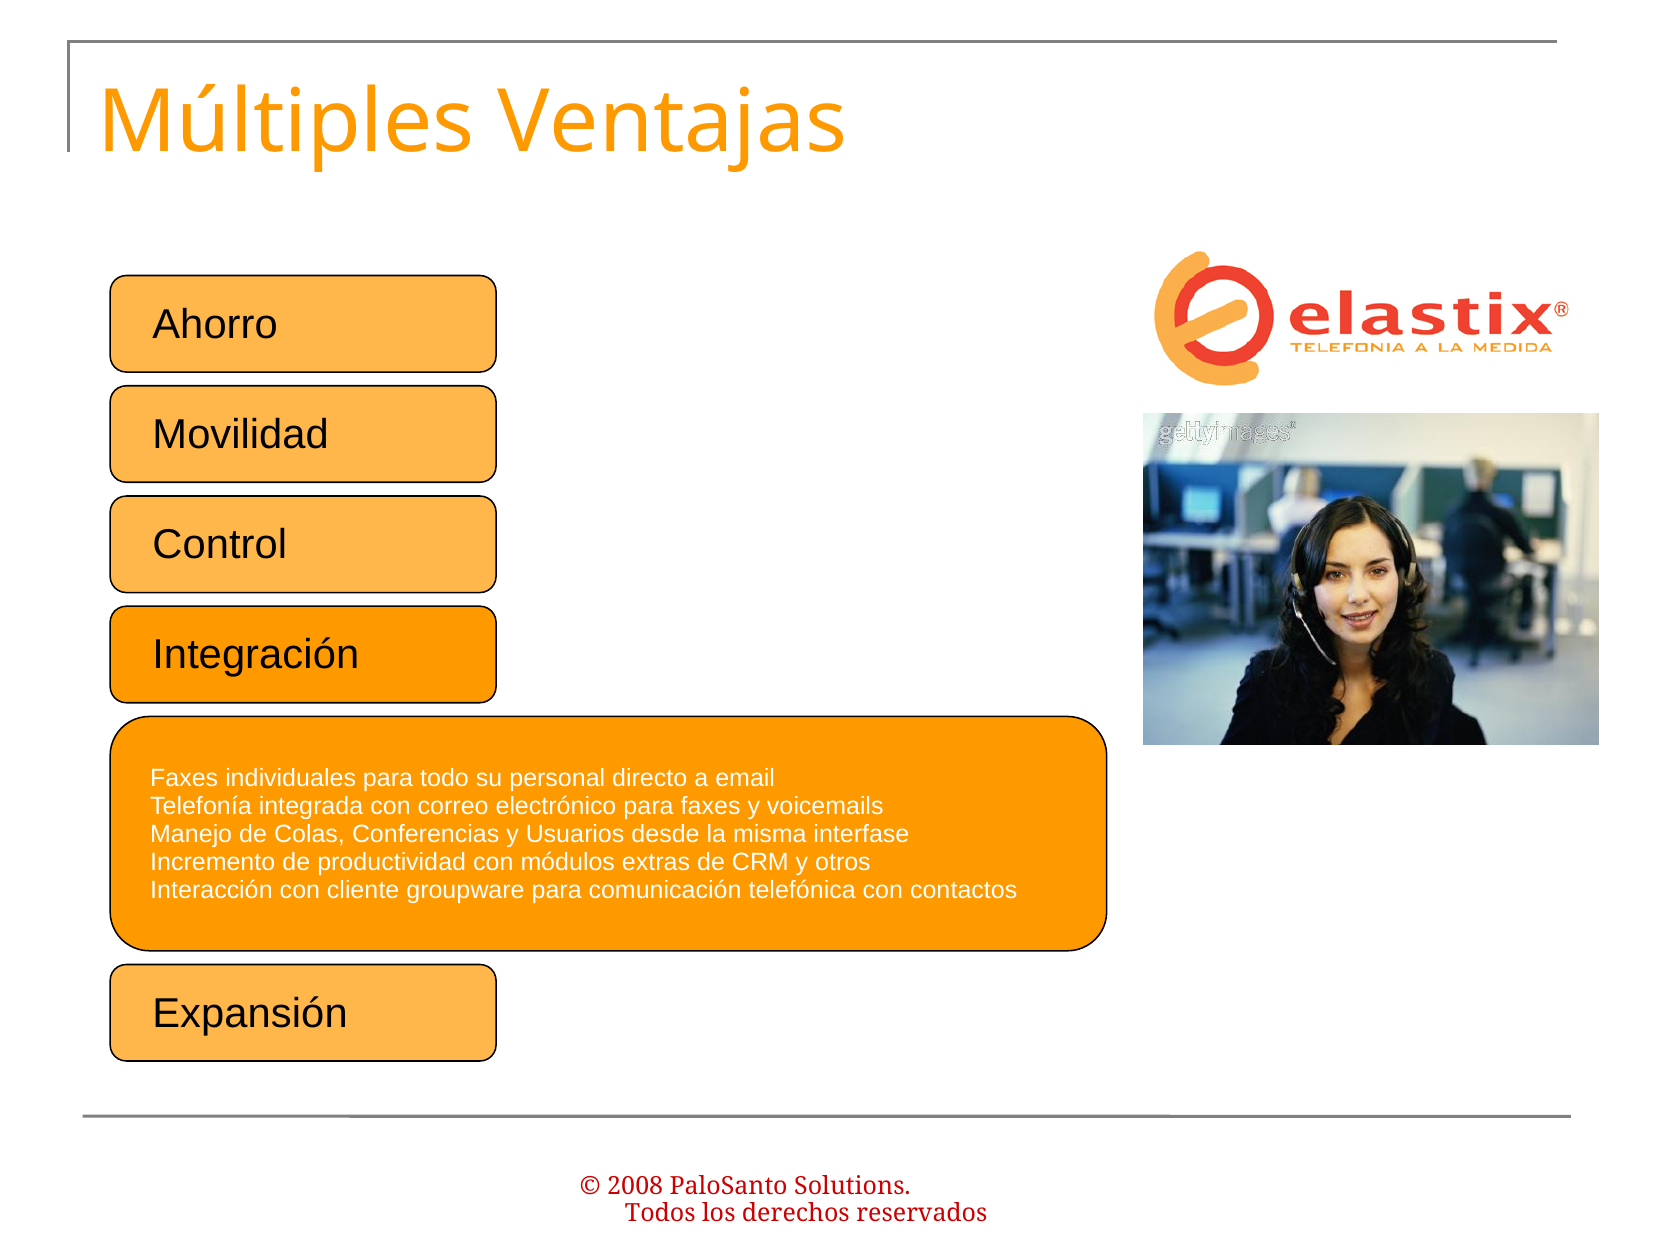

# Múltiples Ventajas
 Ahorro
 Movilidad
 Control
 Integración
 Faxes individuales para todo su personal directo a email
 Telefonía integrada con correo electrónico para faxes y voicemails
 Manejo de Colas, Conferencias y Usuarios desde la misma interfase
 Incremento de productividad con módulos extras de CRM y otros
 Interacción con cliente groupware para comunicación telefónica con contactos
 Expansión
© 2008 PaloSanto Solutions. Todos los derechos reservados